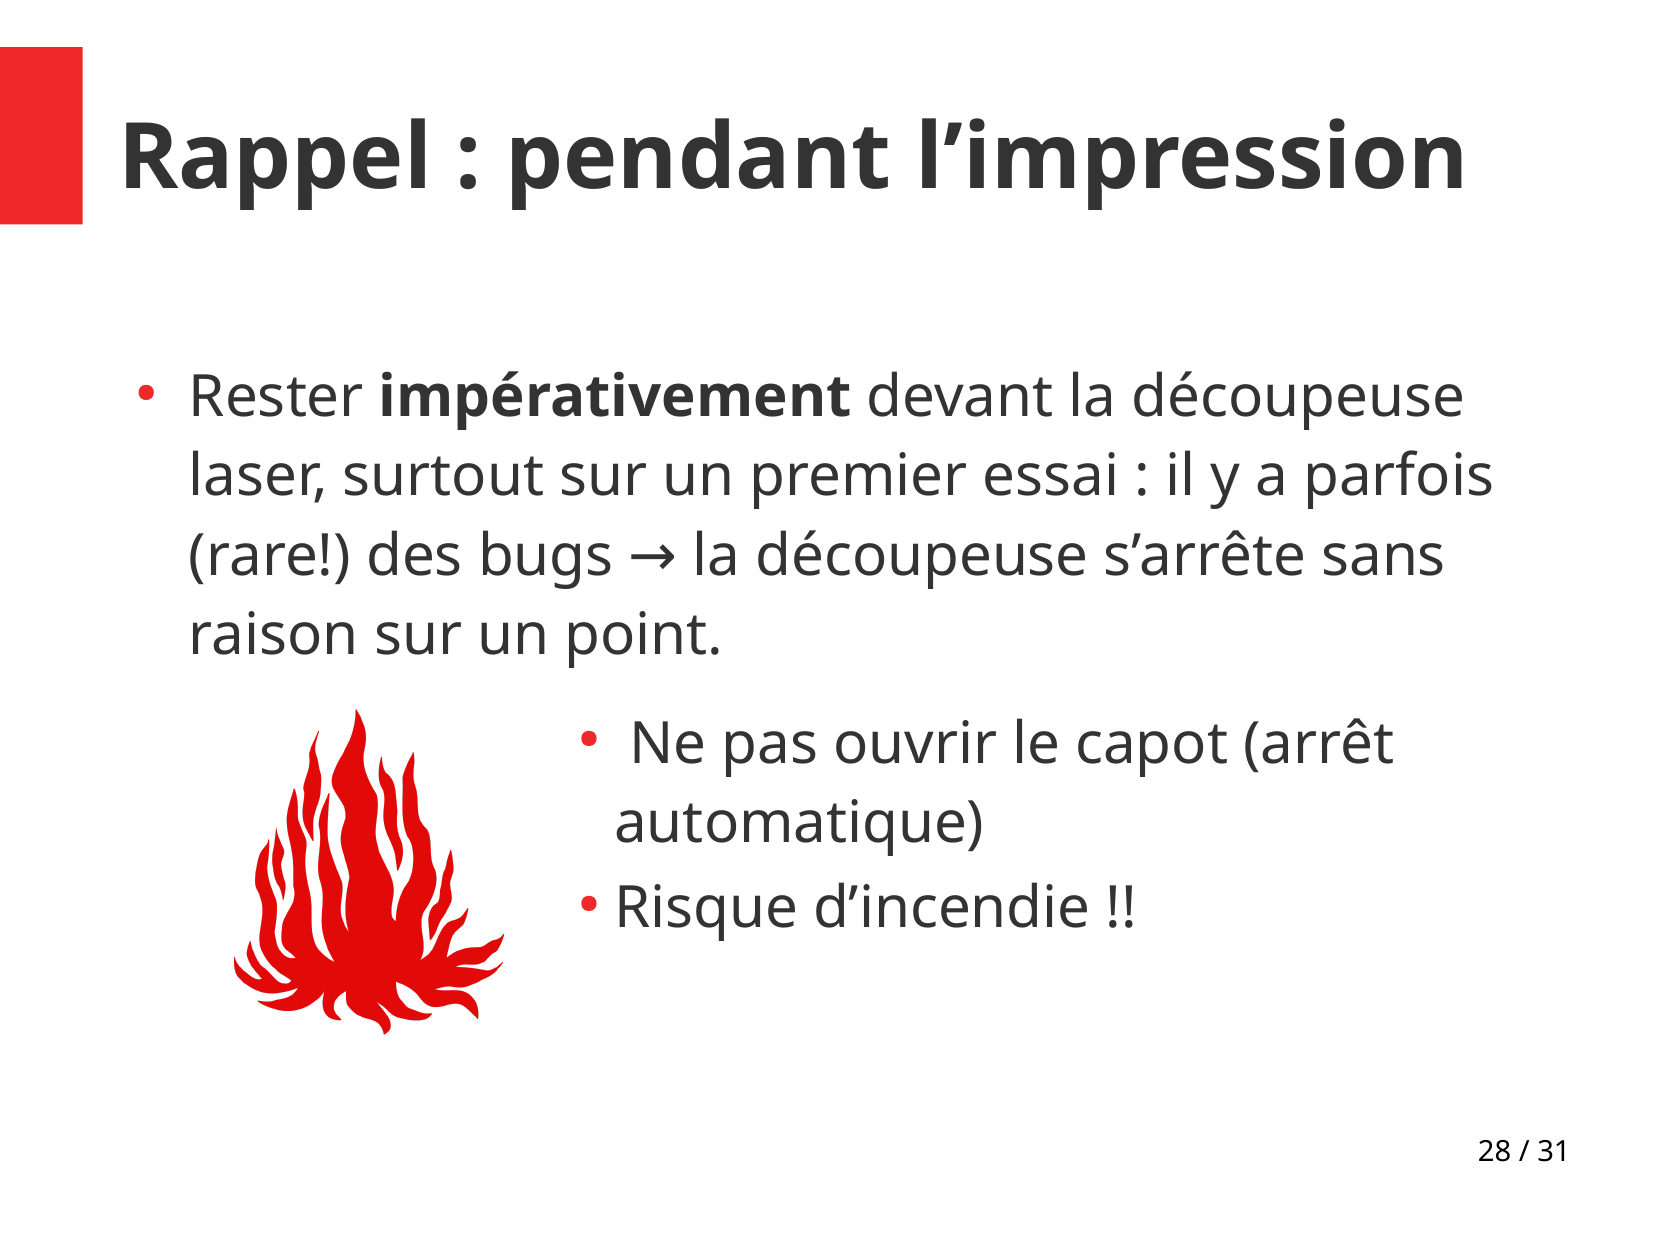

# Rappel : pendant l’impression
Rester impérativement devant la découpeuse laser, surtout sur un premier essai : il y a parfois (rare!) des bugs → la découpeuse s’arrête sans raison sur un point.
 Ne pas ouvrir le capot (arrêt automatique)
Risque d’incendie !!
28